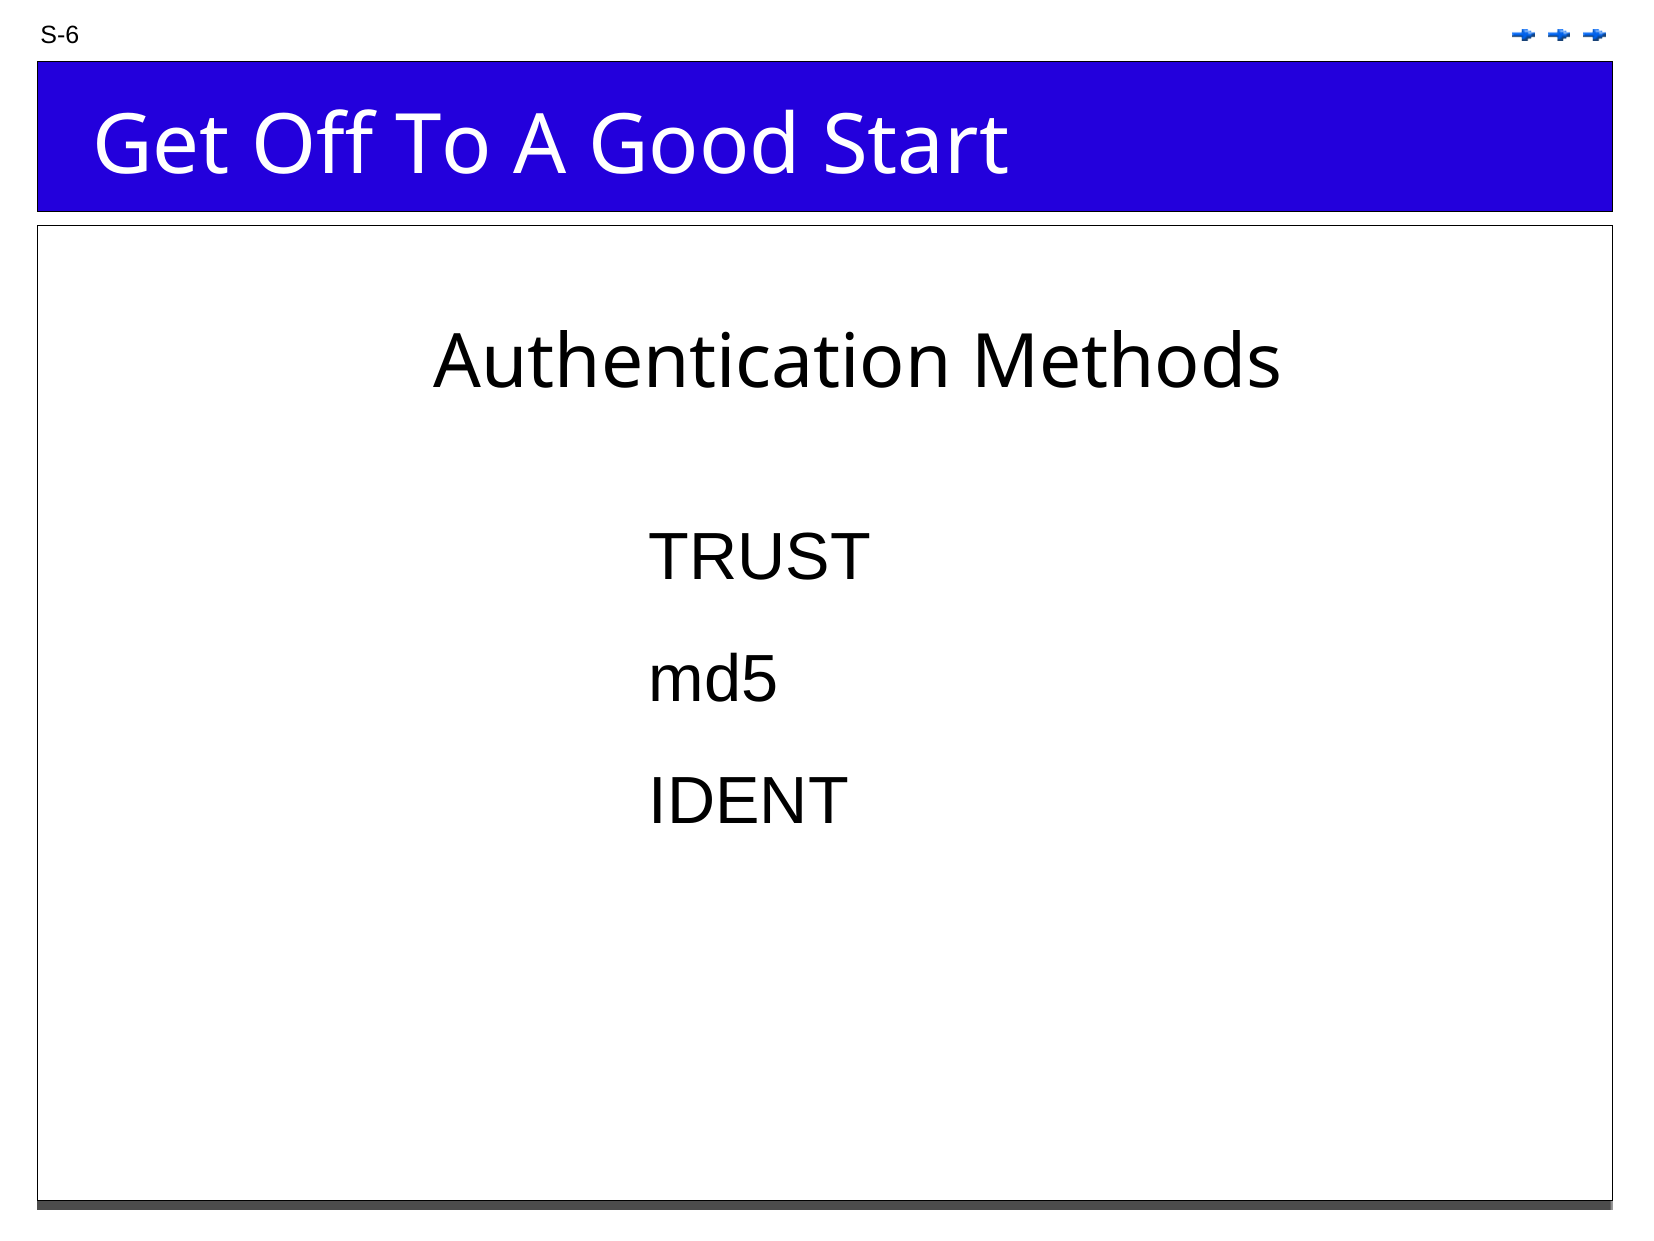

S-6
Get Off To A Good Start
Authentication Methods
 TRUST
 md5
 IDENT